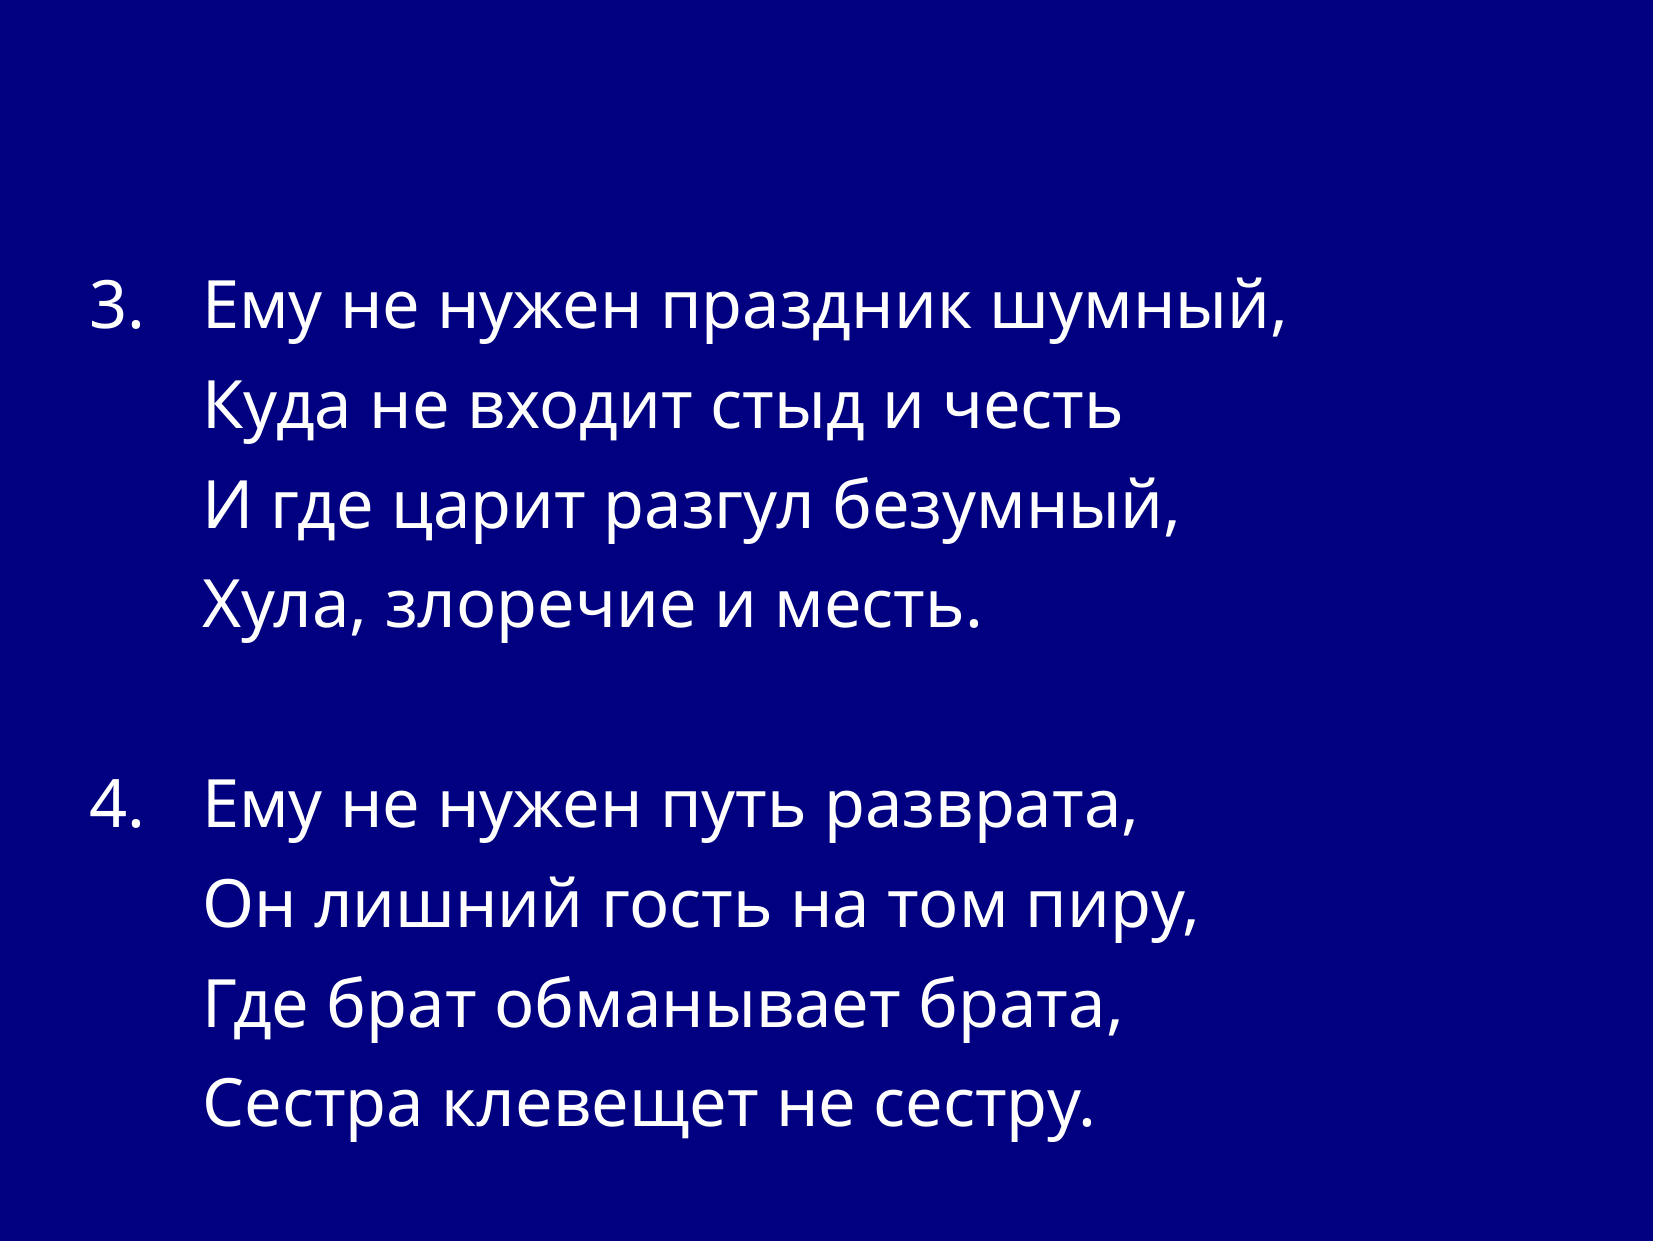

3.	Ему не нужен праздник шумный,
	Куда не входит стыд и честь
	И где царит разгул безумный,
	Хула, злоречие и месть.
4.	Ему не нужен путь разврата,
	Он лишний гость на том пиру,
	Где брат обманывает брата,
	Сестра клевещет не сестру.